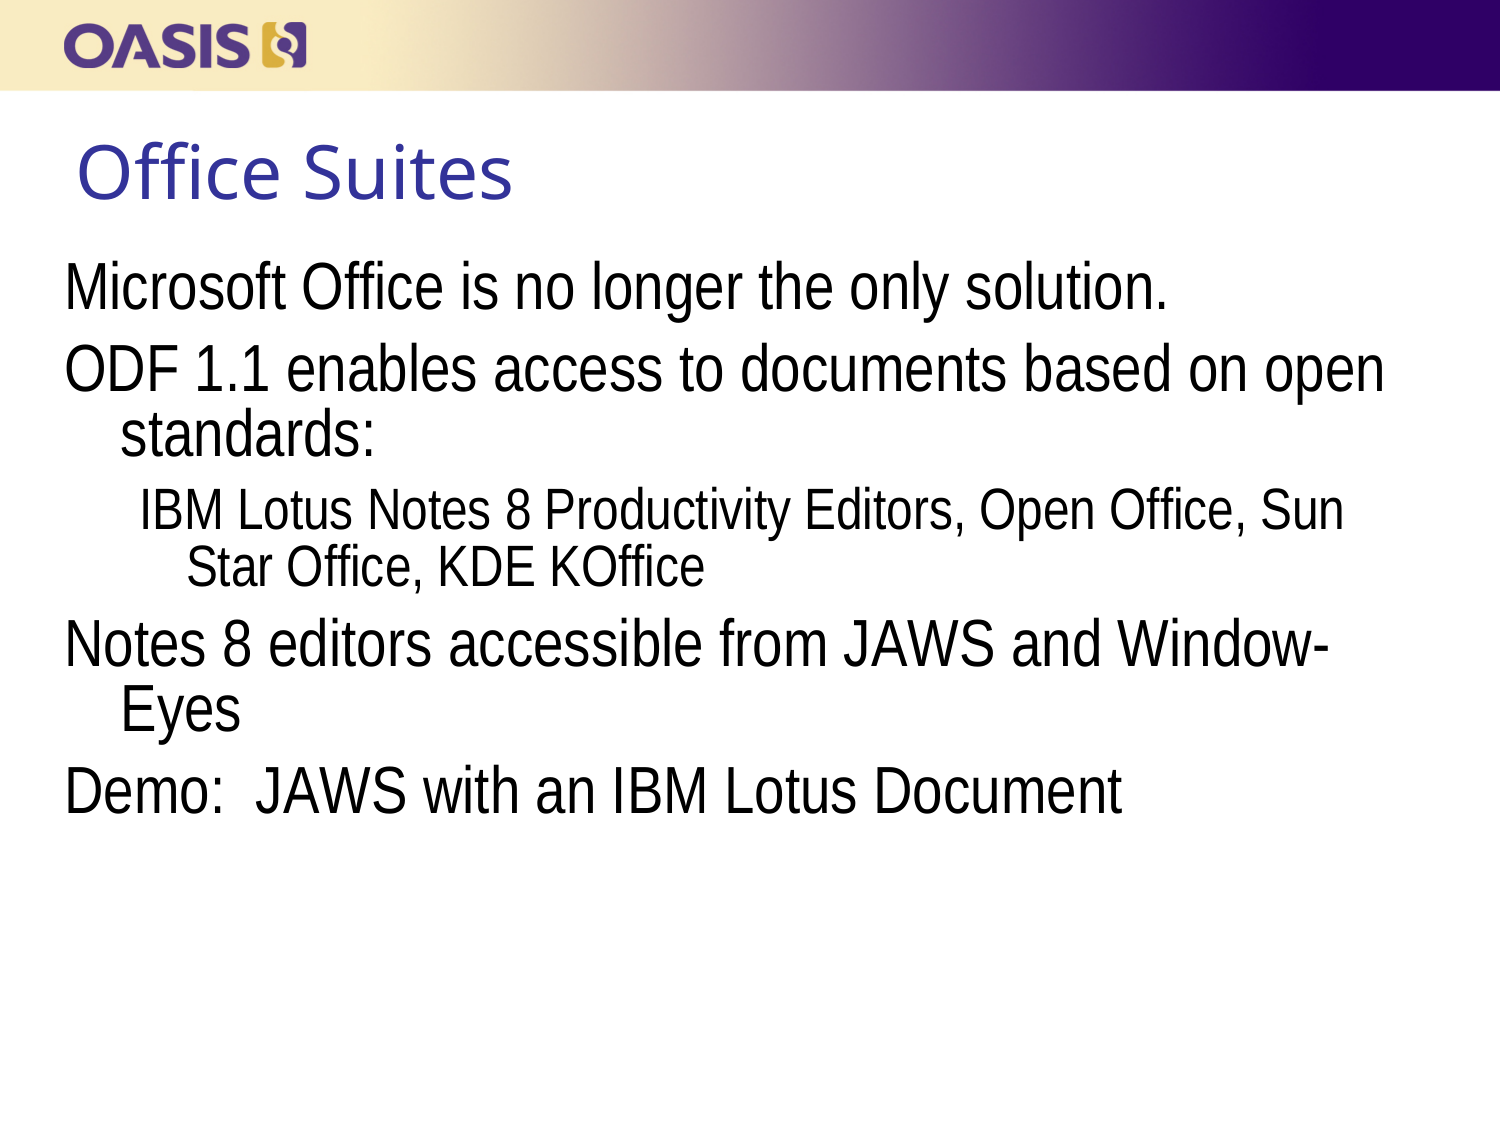

# Office Suites
Microsoft Office is no longer the only solution.
ODF 1.1 enables access to documents based on open standards:
IBM Lotus Notes 8 Productivity Editors, Open Office, Sun Star Office, KDE KOffice
Notes 8 editors accessible from JAWS and Window-Eyes
Demo: JAWS with an IBM Lotus Document